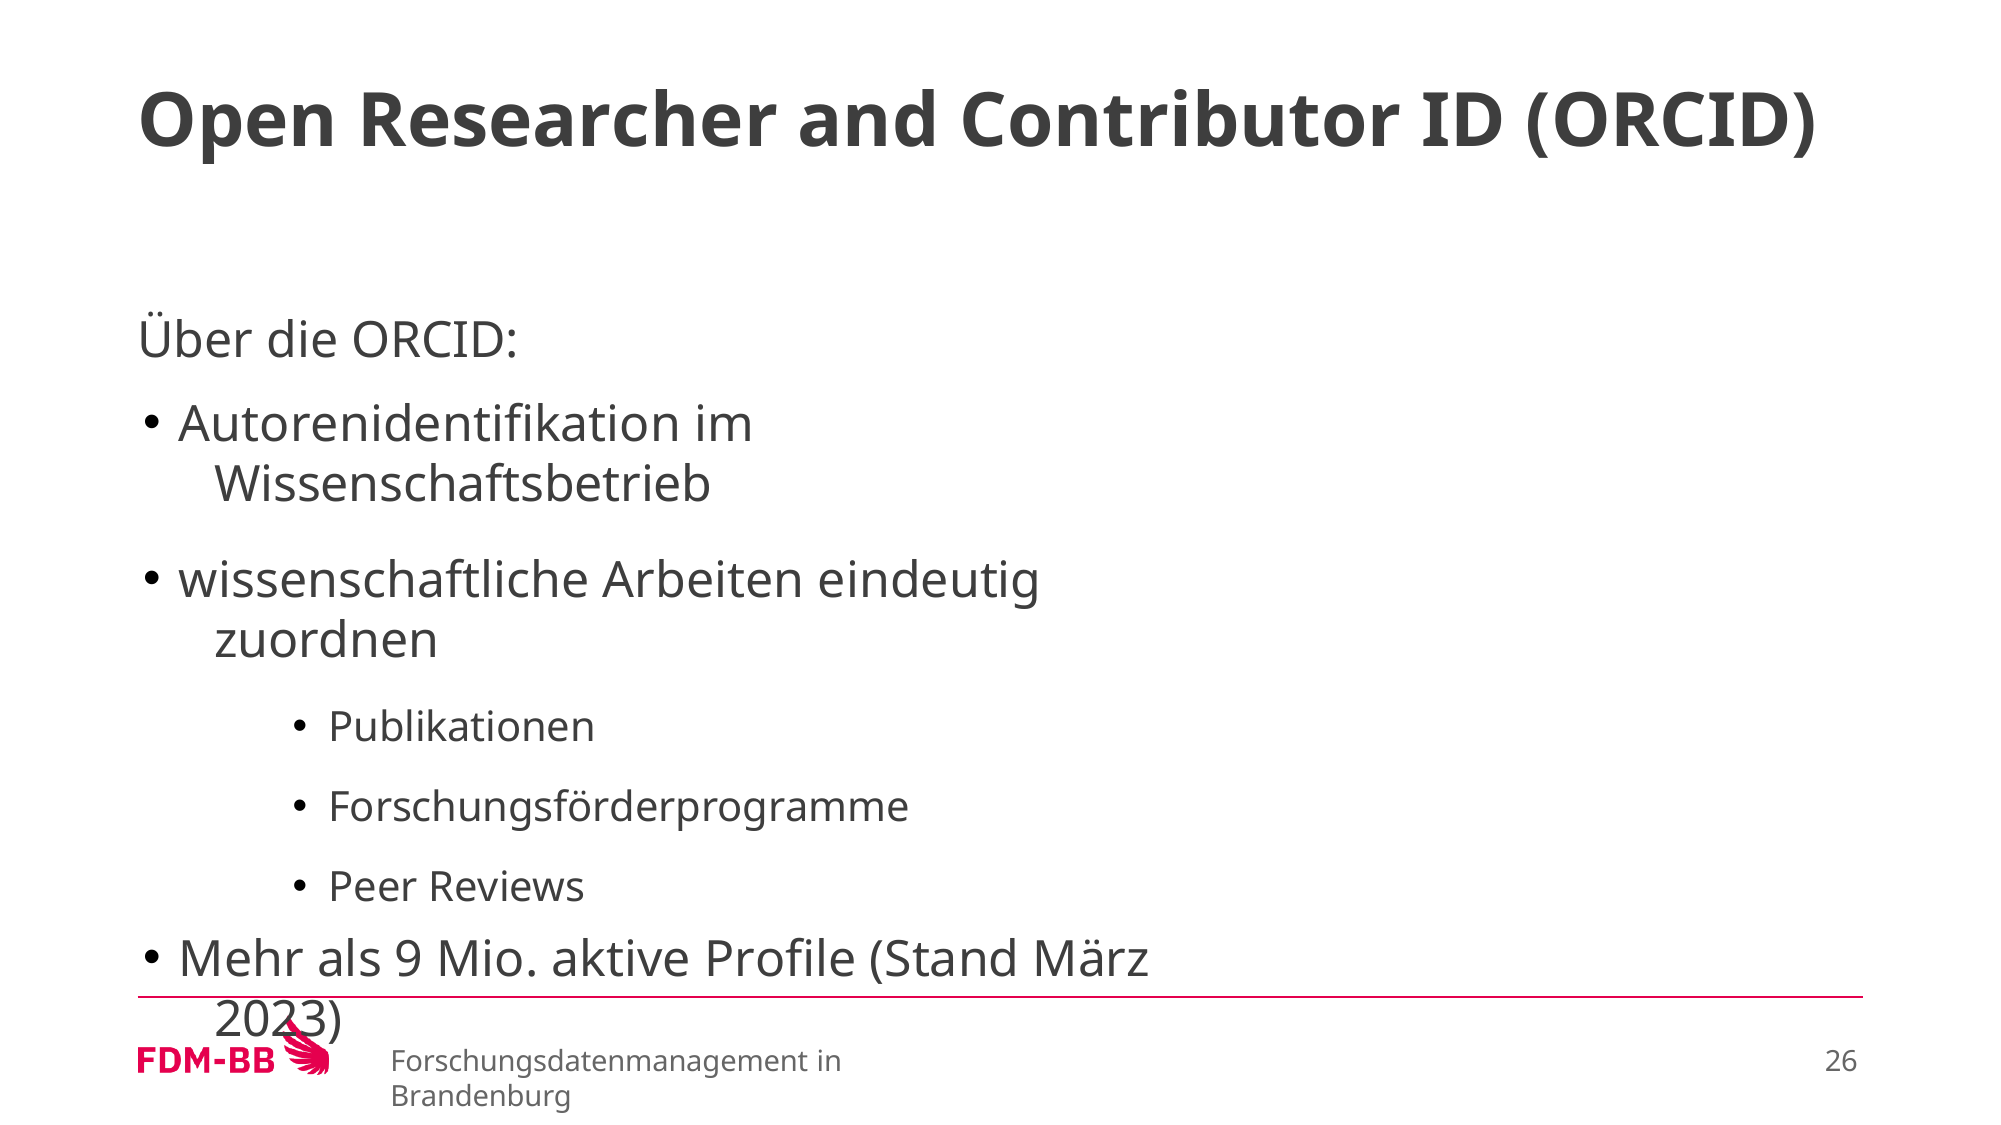

# Open Researcher and Contributor ID (ORCID)
Über die ORCID:
Autorenidentifikation im Wissenschaftsbetrieb
wissenschaftliche Arbeiten eindeutig zuordnen
Publikationen
Forschungsförderprogramme
Peer Reviews
Mehr als 9 Mio. aktive Profile (Stand März 2023)
Forschungsdatenmanagement in Brandenburg
26